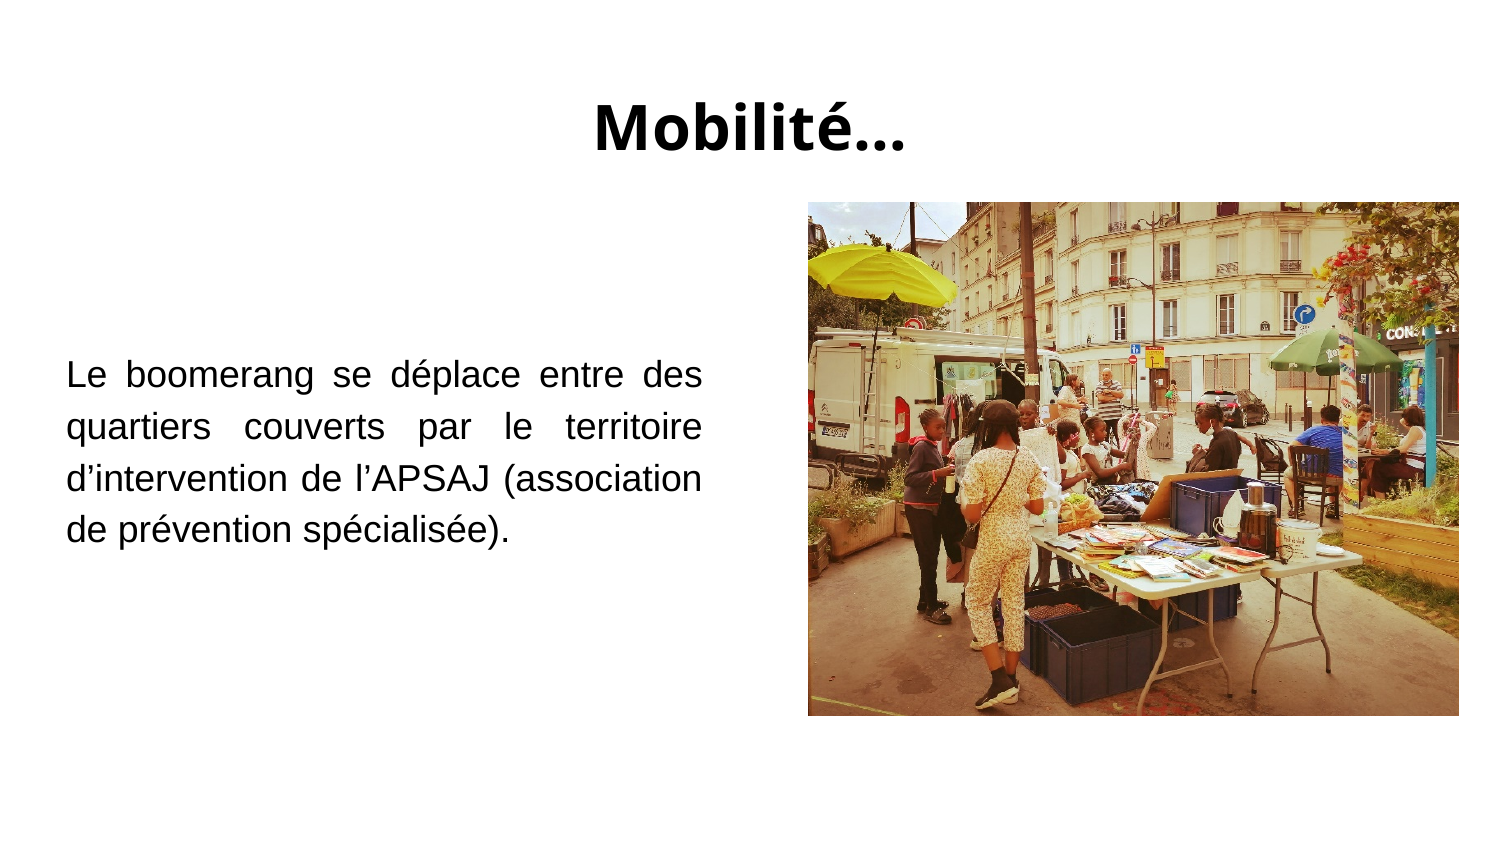

# Mobilité…
Le boomerang se déplace entre des quartiers couverts par le territoire d’intervention de l’APSAJ (association de prévention spécialisée).